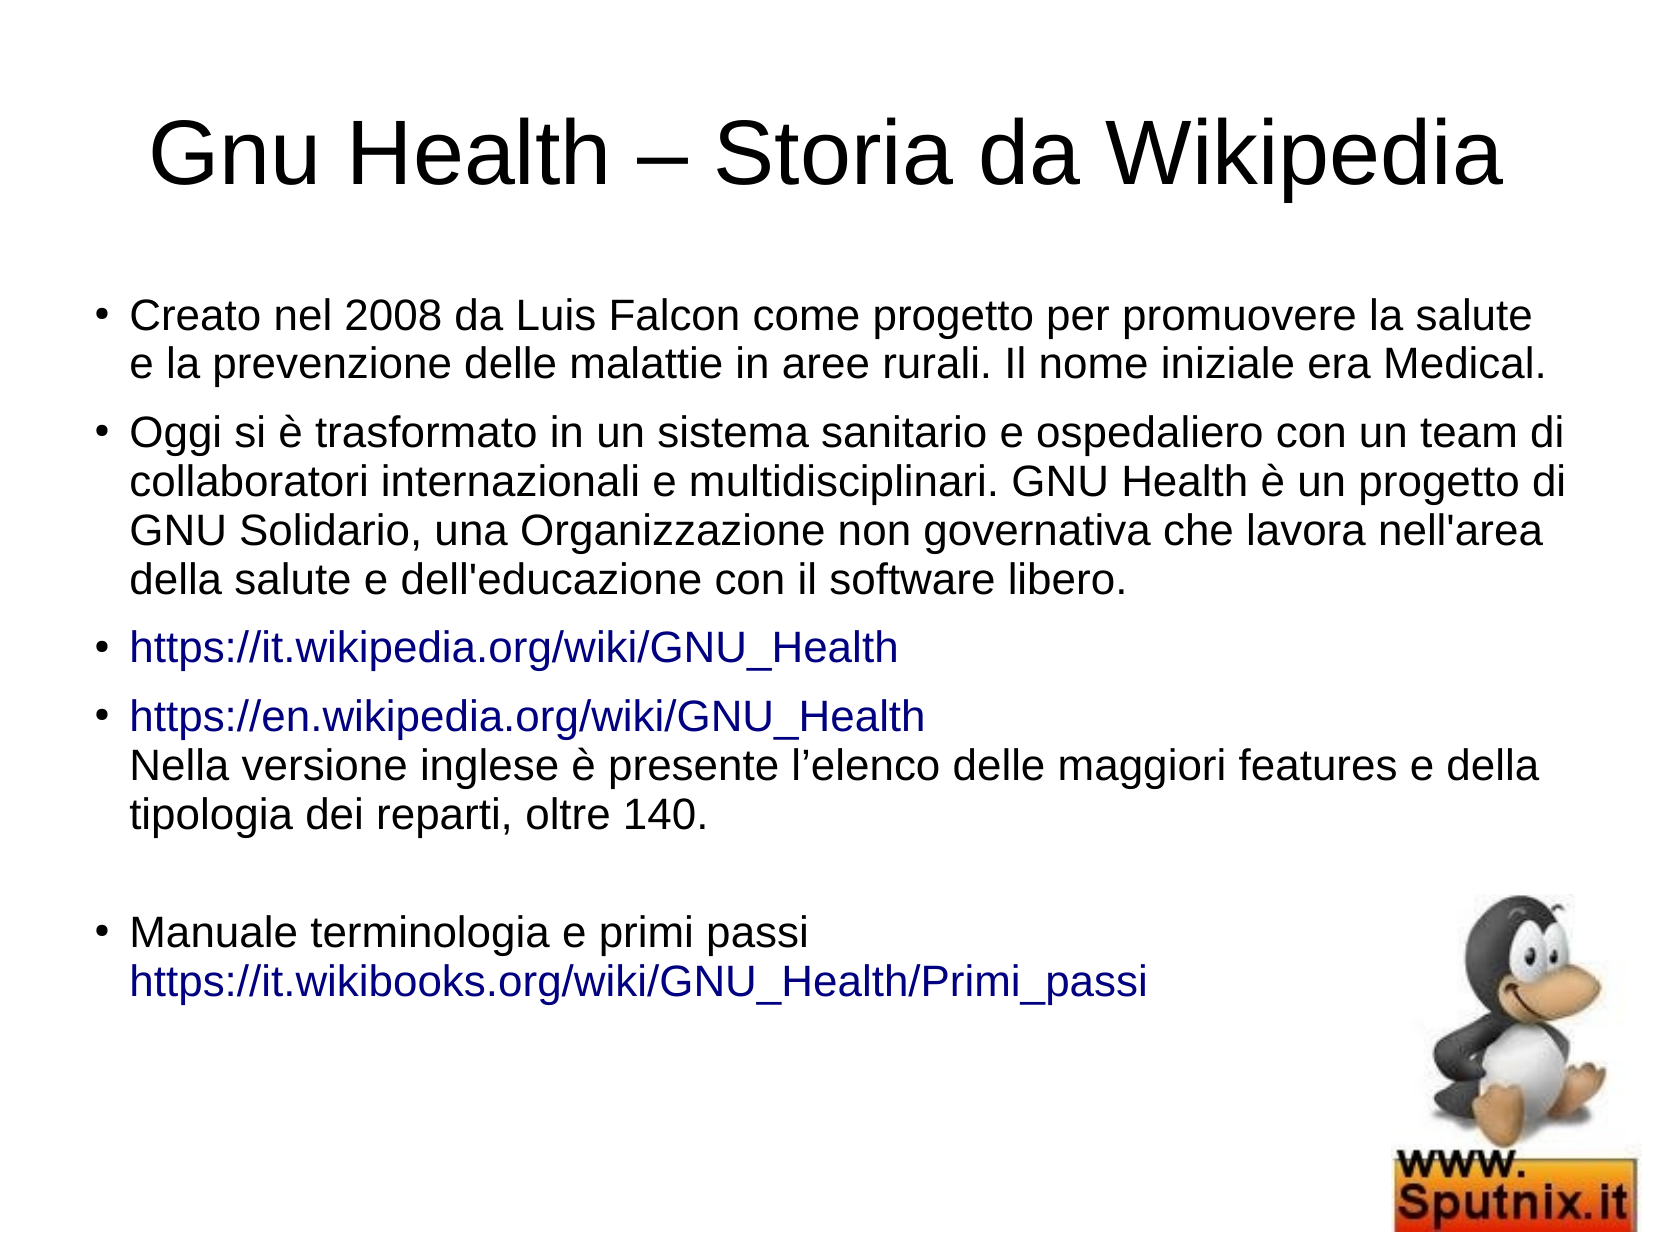

# Gnu Health – Storia da Wikipedia
Creato nel 2008 da Luis Falcon come progetto per promuovere la salute e la prevenzione delle malattie in aree rurali. Il nome iniziale era Medical.
Oggi si è trasformato in un sistema sanitario e ospedaliero con un team di collaboratori internazionali e multidisciplinari. GNU Health è un progetto di GNU Solidario, una Organizzazione non governativa che lavora nell'area della salute e dell'educazione con il software libero.
https://it.wikipedia.org/wiki/GNU_Health
https://en.wikipedia.org/wiki/GNU_Health
Nella versione inglese è presente l’elenco delle maggiori features e della tipologia dei reparti, oltre 140.
Manuale terminologia e primi passi
https://it.wikibooks.org/wiki/GNU_Health/Primi_passi